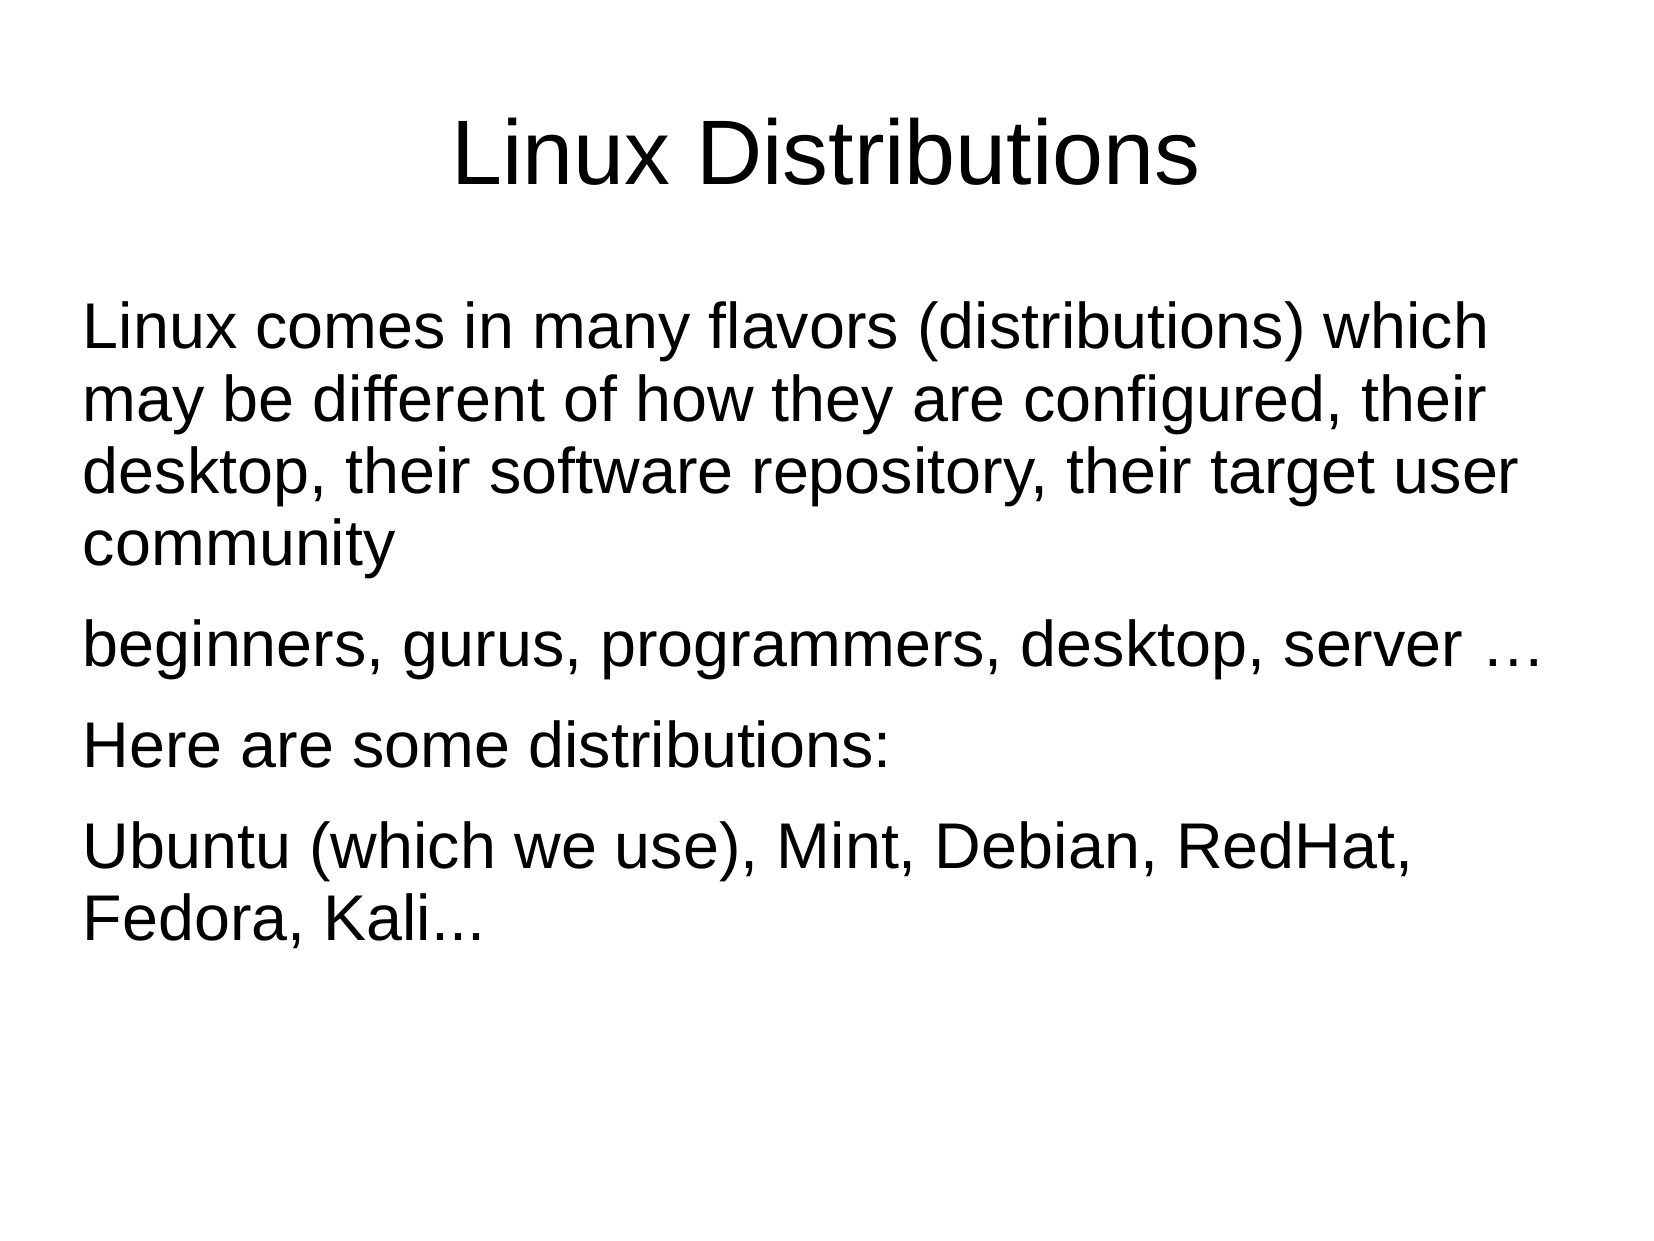

# Linux Distributions
Linux comes in many flavors (distributions) which may be different of how they are configured, their desktop, their software repository, their target user community
beginners, gurus, programmers, desktop, server …
Here are some distributions:
Ubuntu (which we use), Mint, Debian, RedHat, Fedora, Kali...